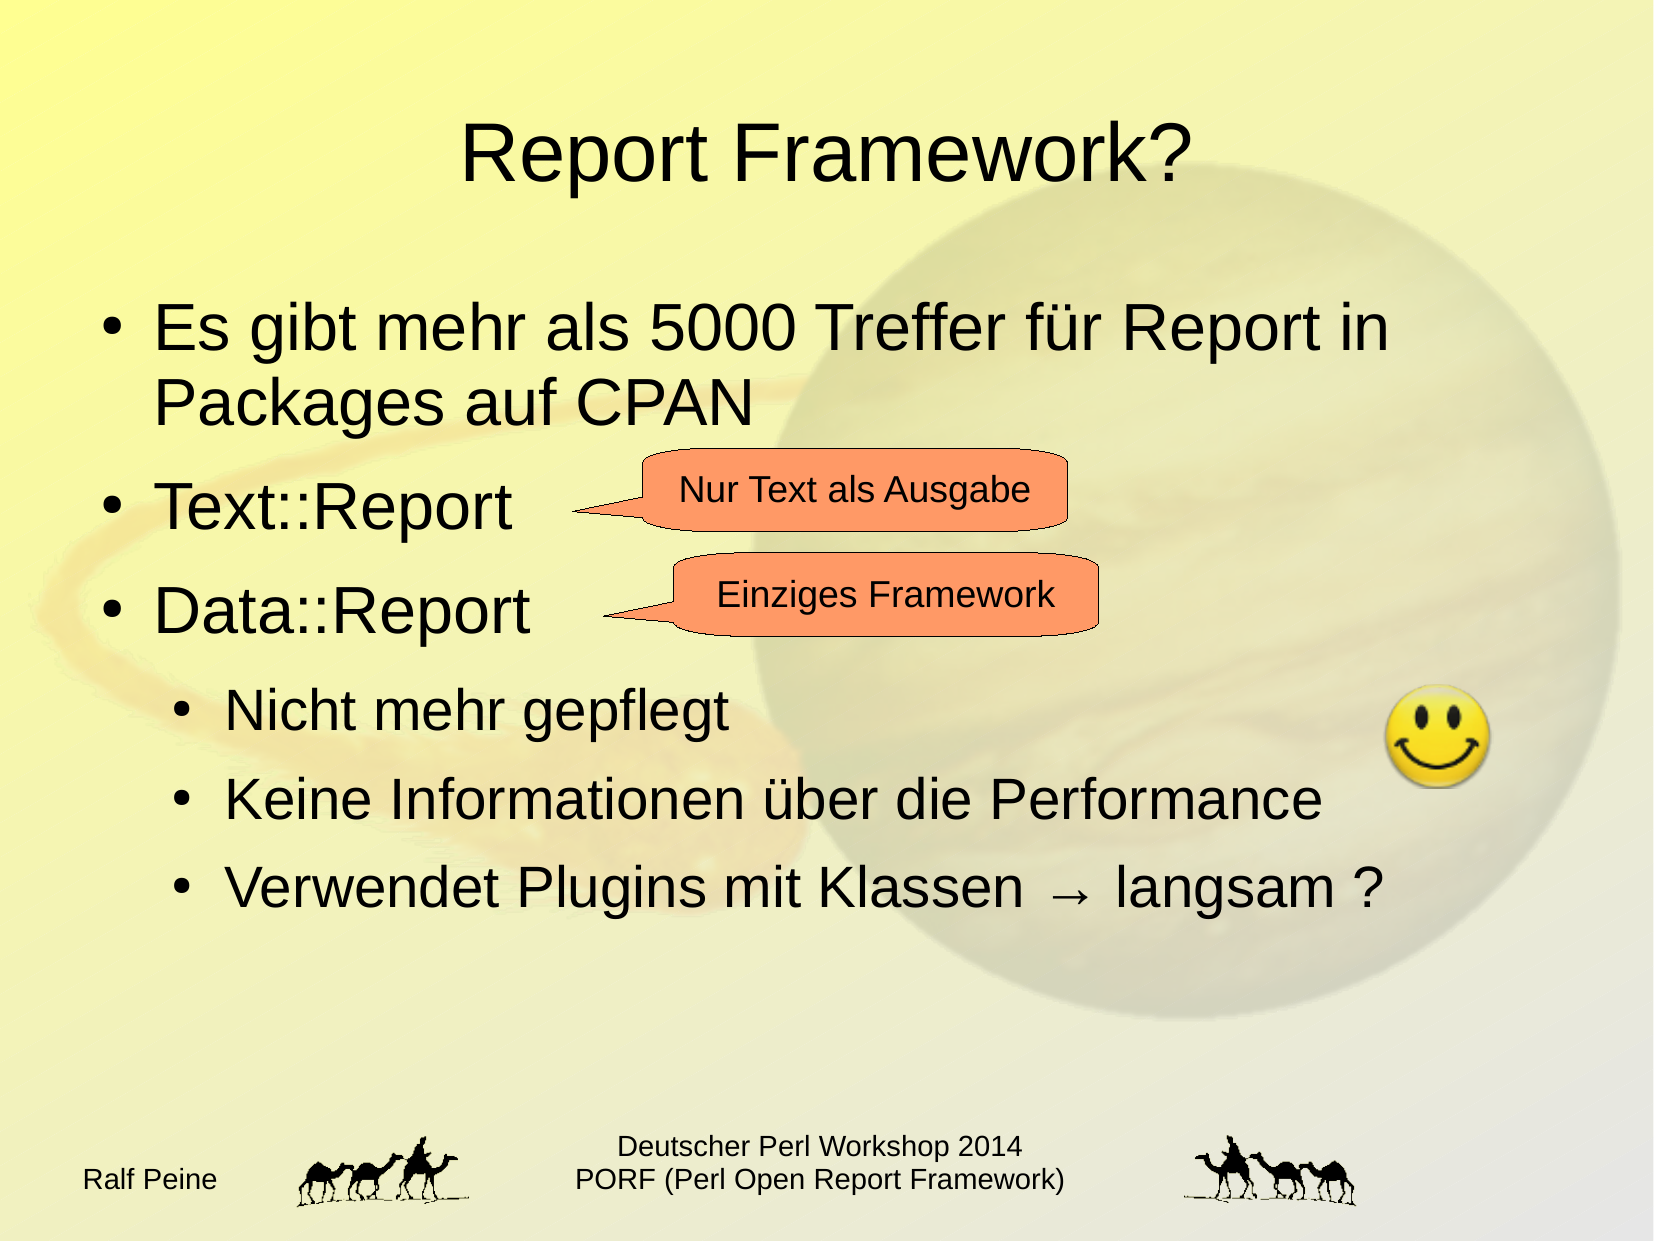

# Report Framework?
Es gibt mehr als 5000 Treffer für Report in Packages auf CPAN
Text::Report
Data::Report
Nicht mehr gepflegt
Keine Informationen über die Performance
Verwendet Plugins mit Klassen → langsam ?
Nur Text als Ausgabe
Einziges Framework